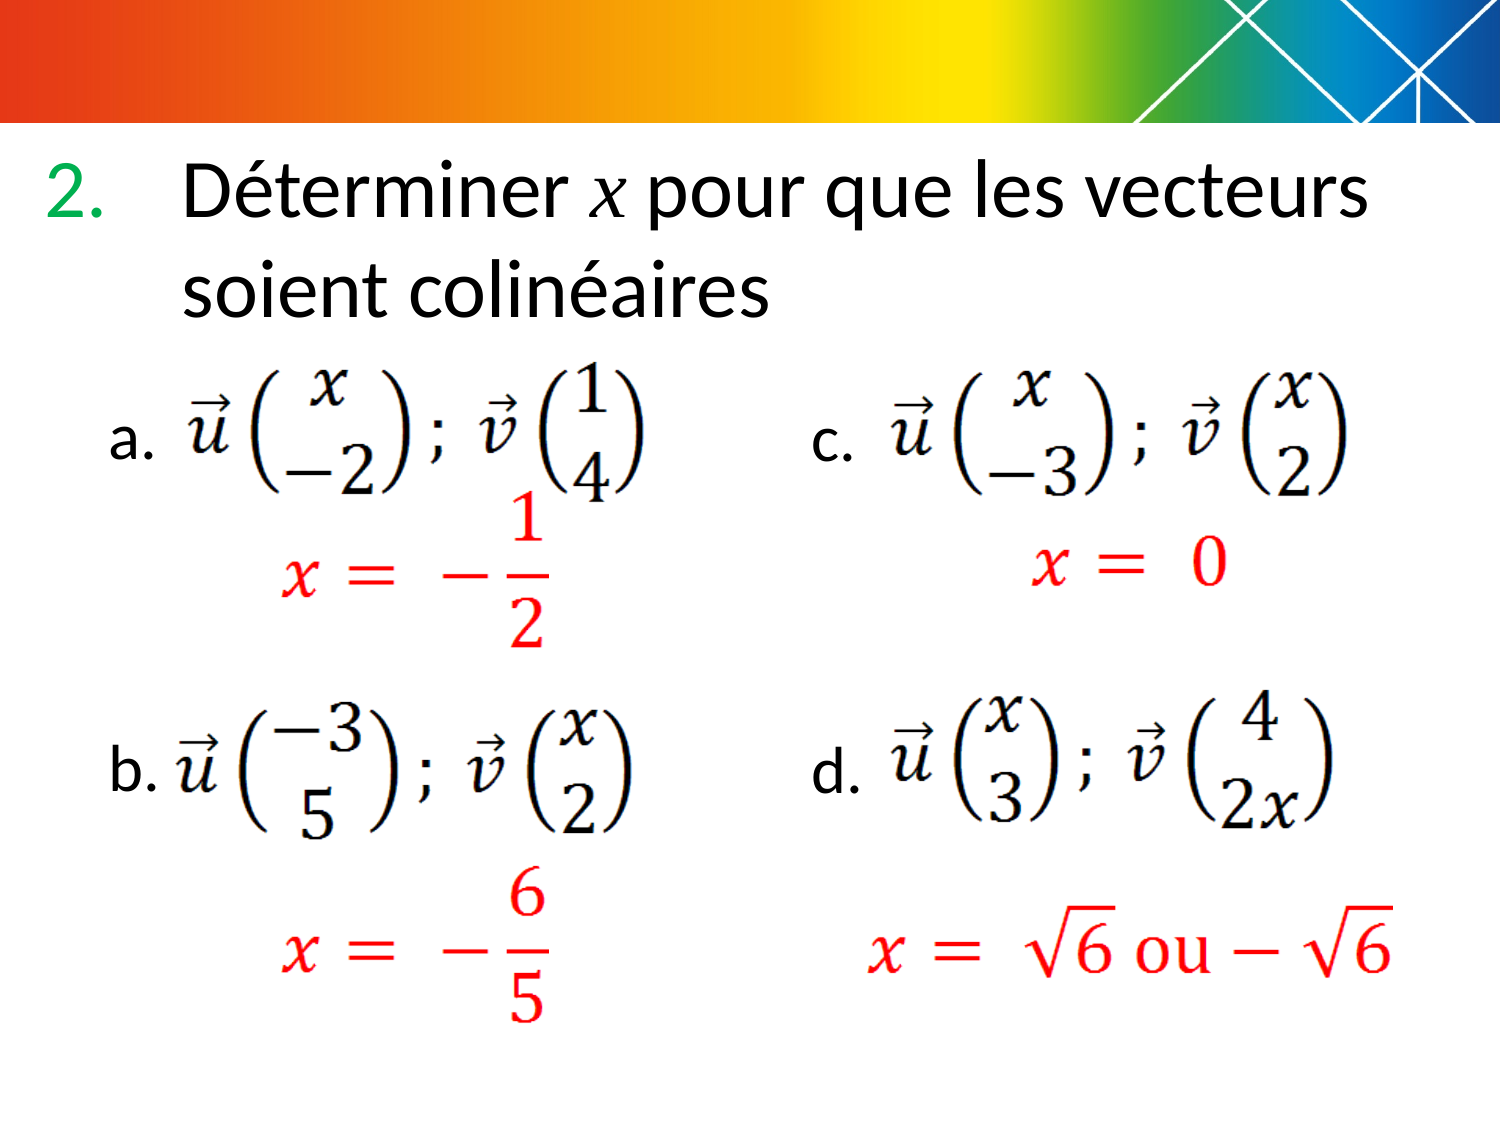

# Déterminer x pour que les vecteurs soient colinéaires
a.
b.
c.
d.